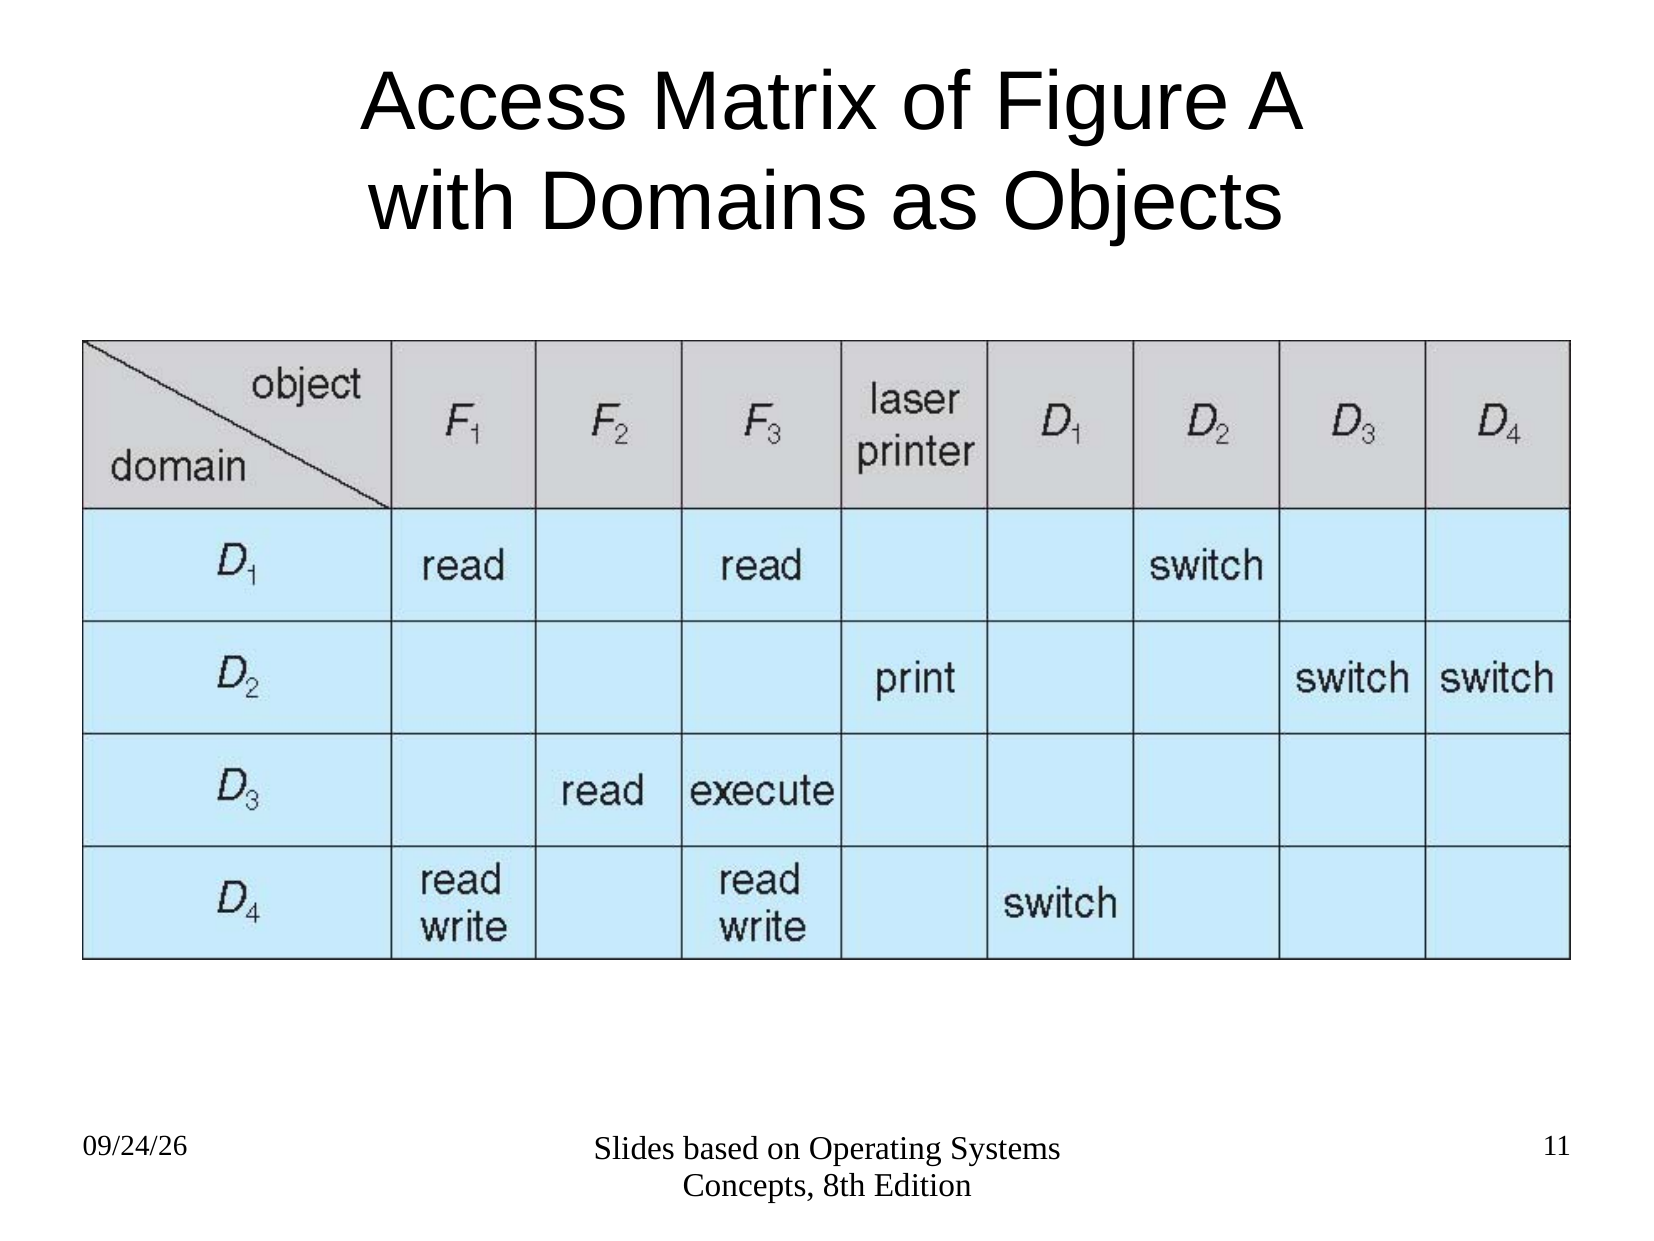

# Access Matrix of Figure A with Domains as Objects
11